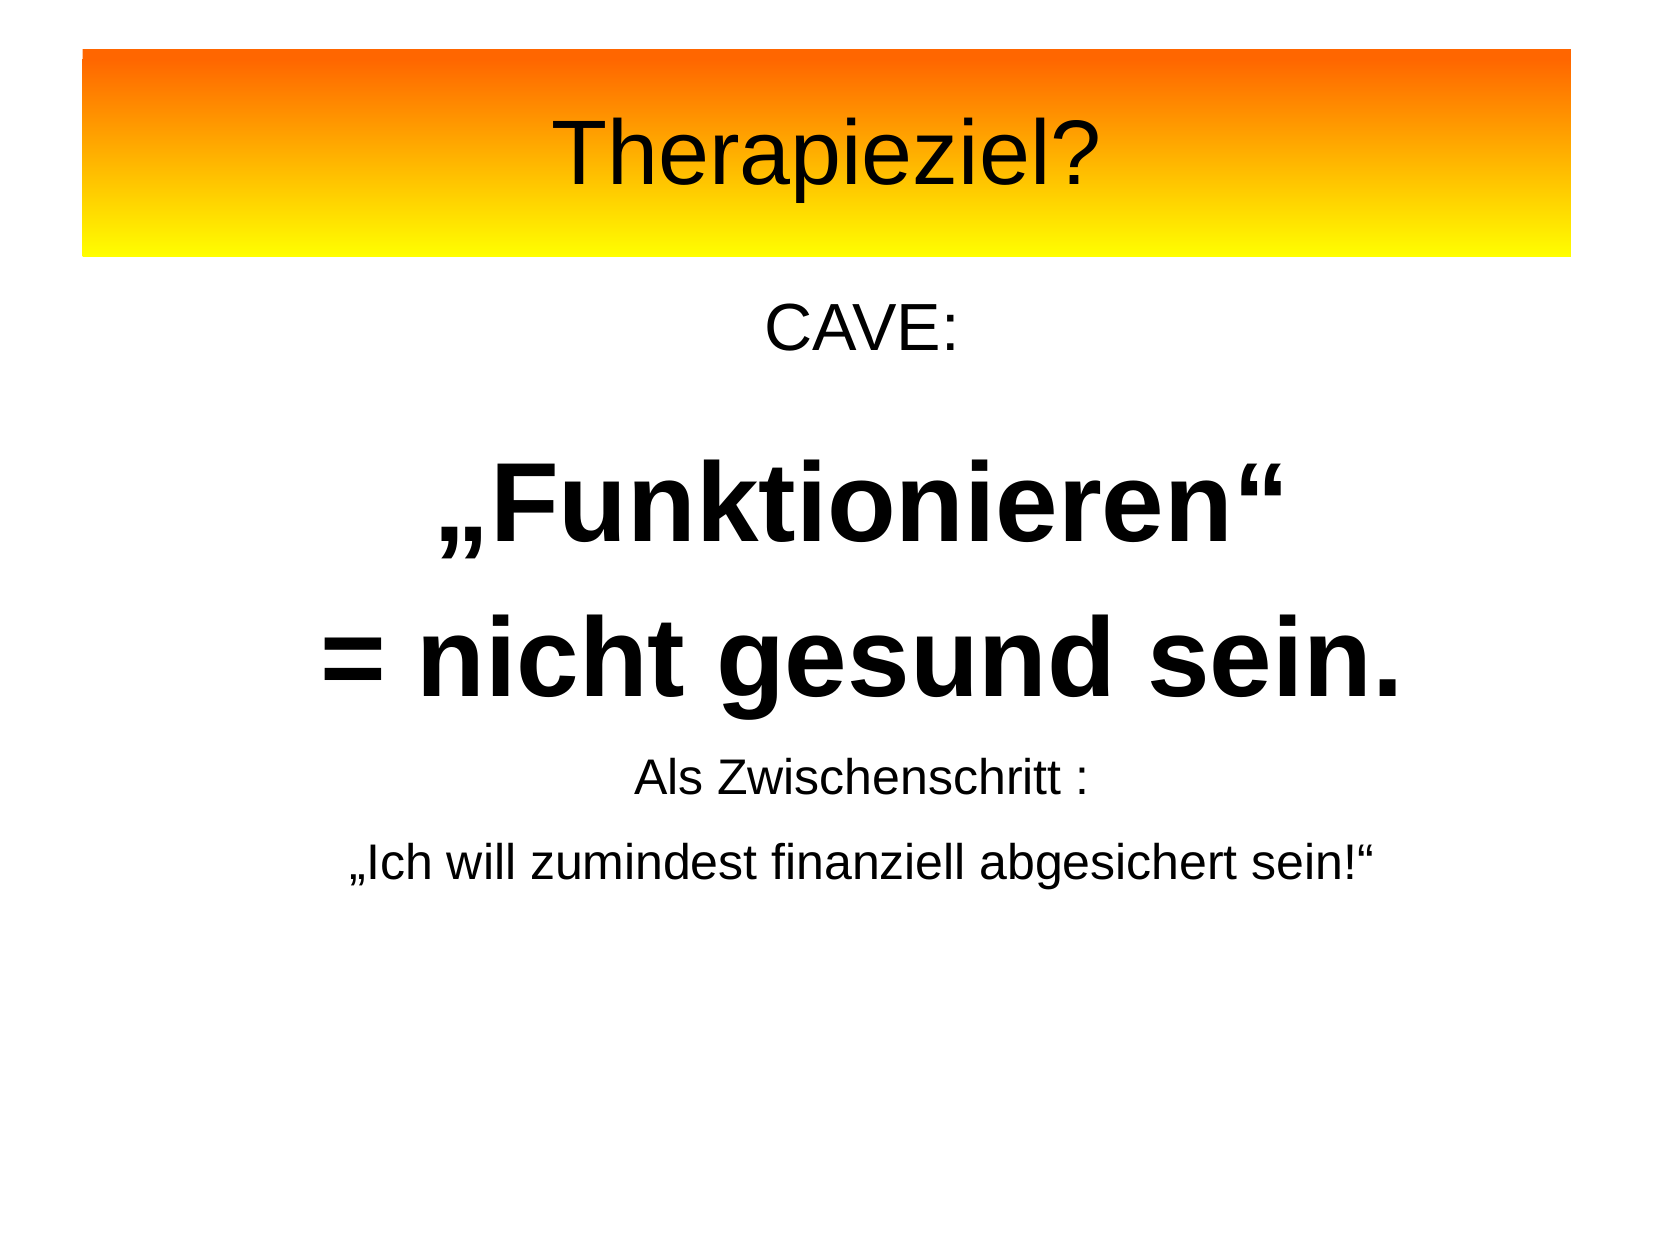

# Therapieziel?
CAVE:
„Funktionieren“
= nicht gesund sein.
Als Zwischenschritt :
„Ich will zumindest finanziell abgesichert sein!“